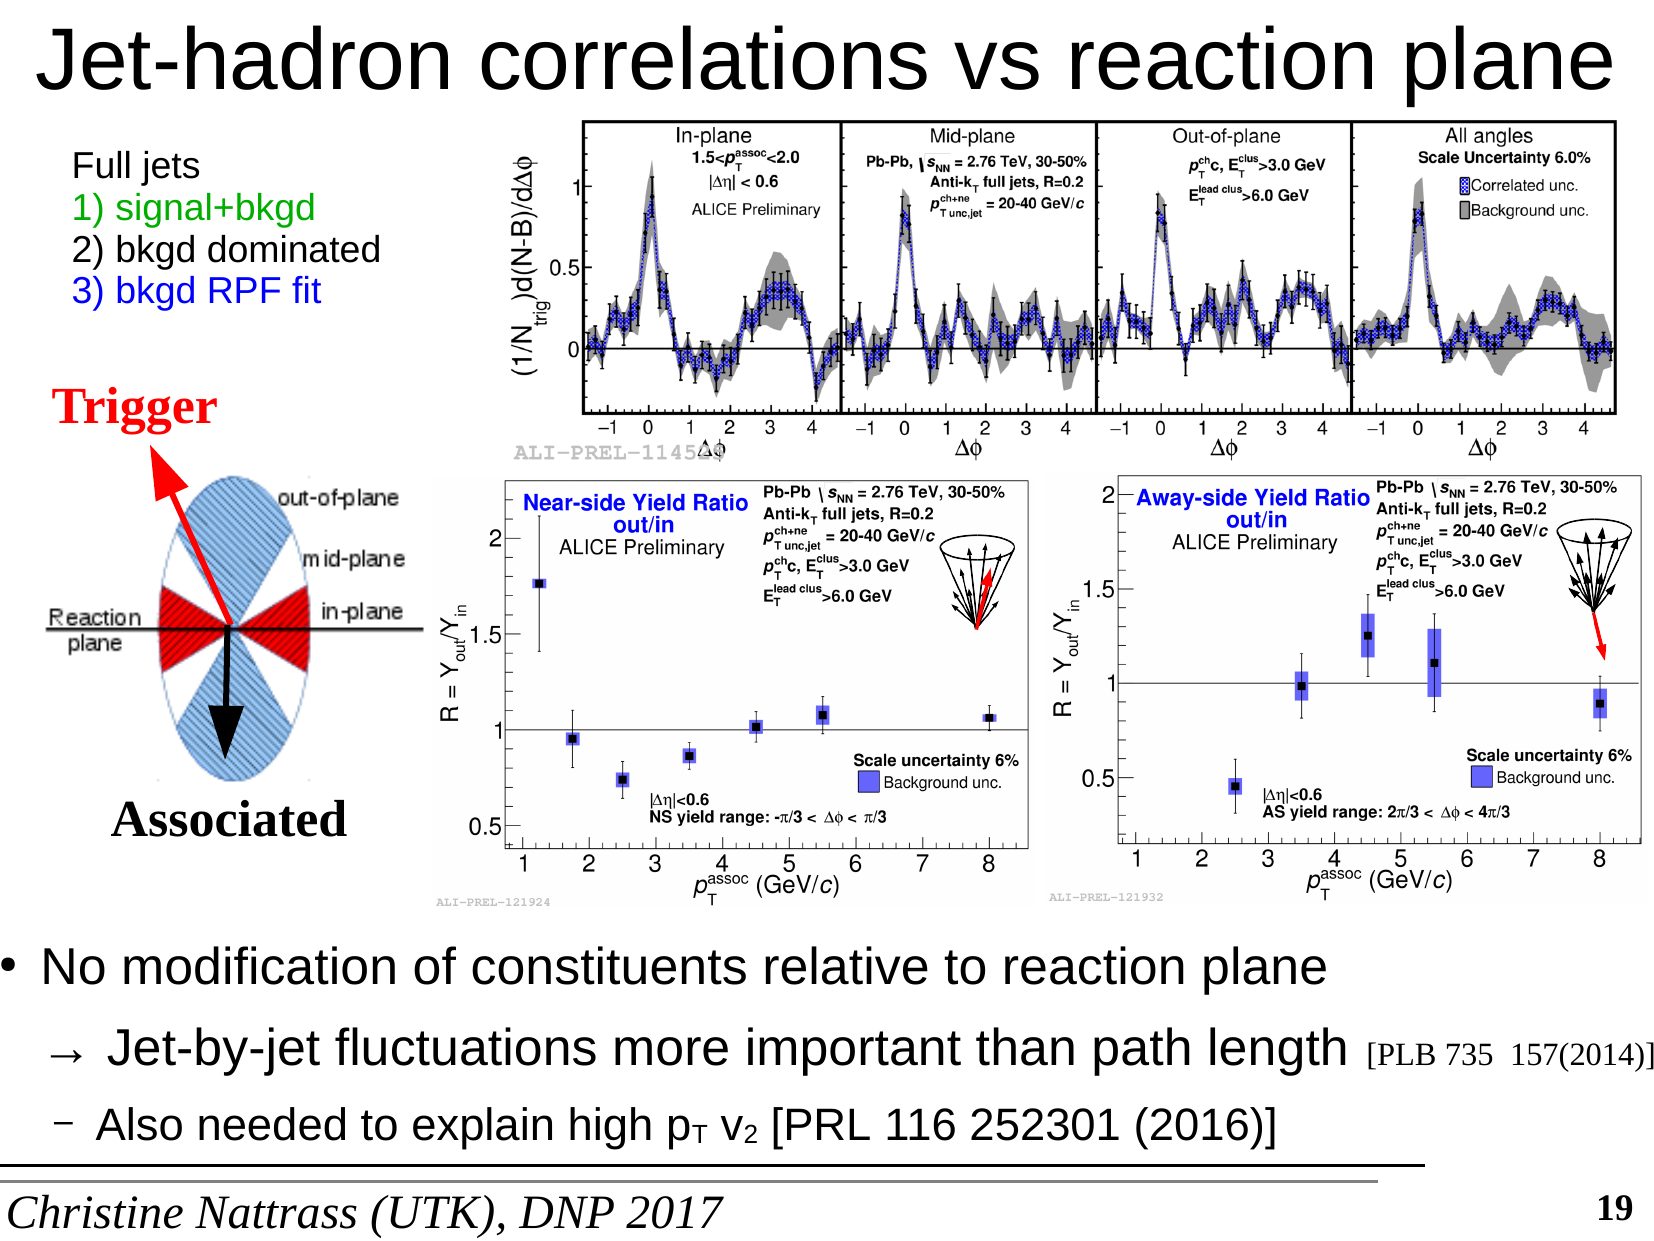

# Jet-hadron correlations vs reaction plane
Full jets
1) signal+bkgd
2) bkgd dominated
3) bkgd RPF fit
Trigger
Associated
No modification of constituents relative to reaction plane
→ Jet-by-jet fluctuations more important than path length [PLB 735 157(2014)]
Also needed to explain high pT v2 [PRL 116 252301 (2016)]